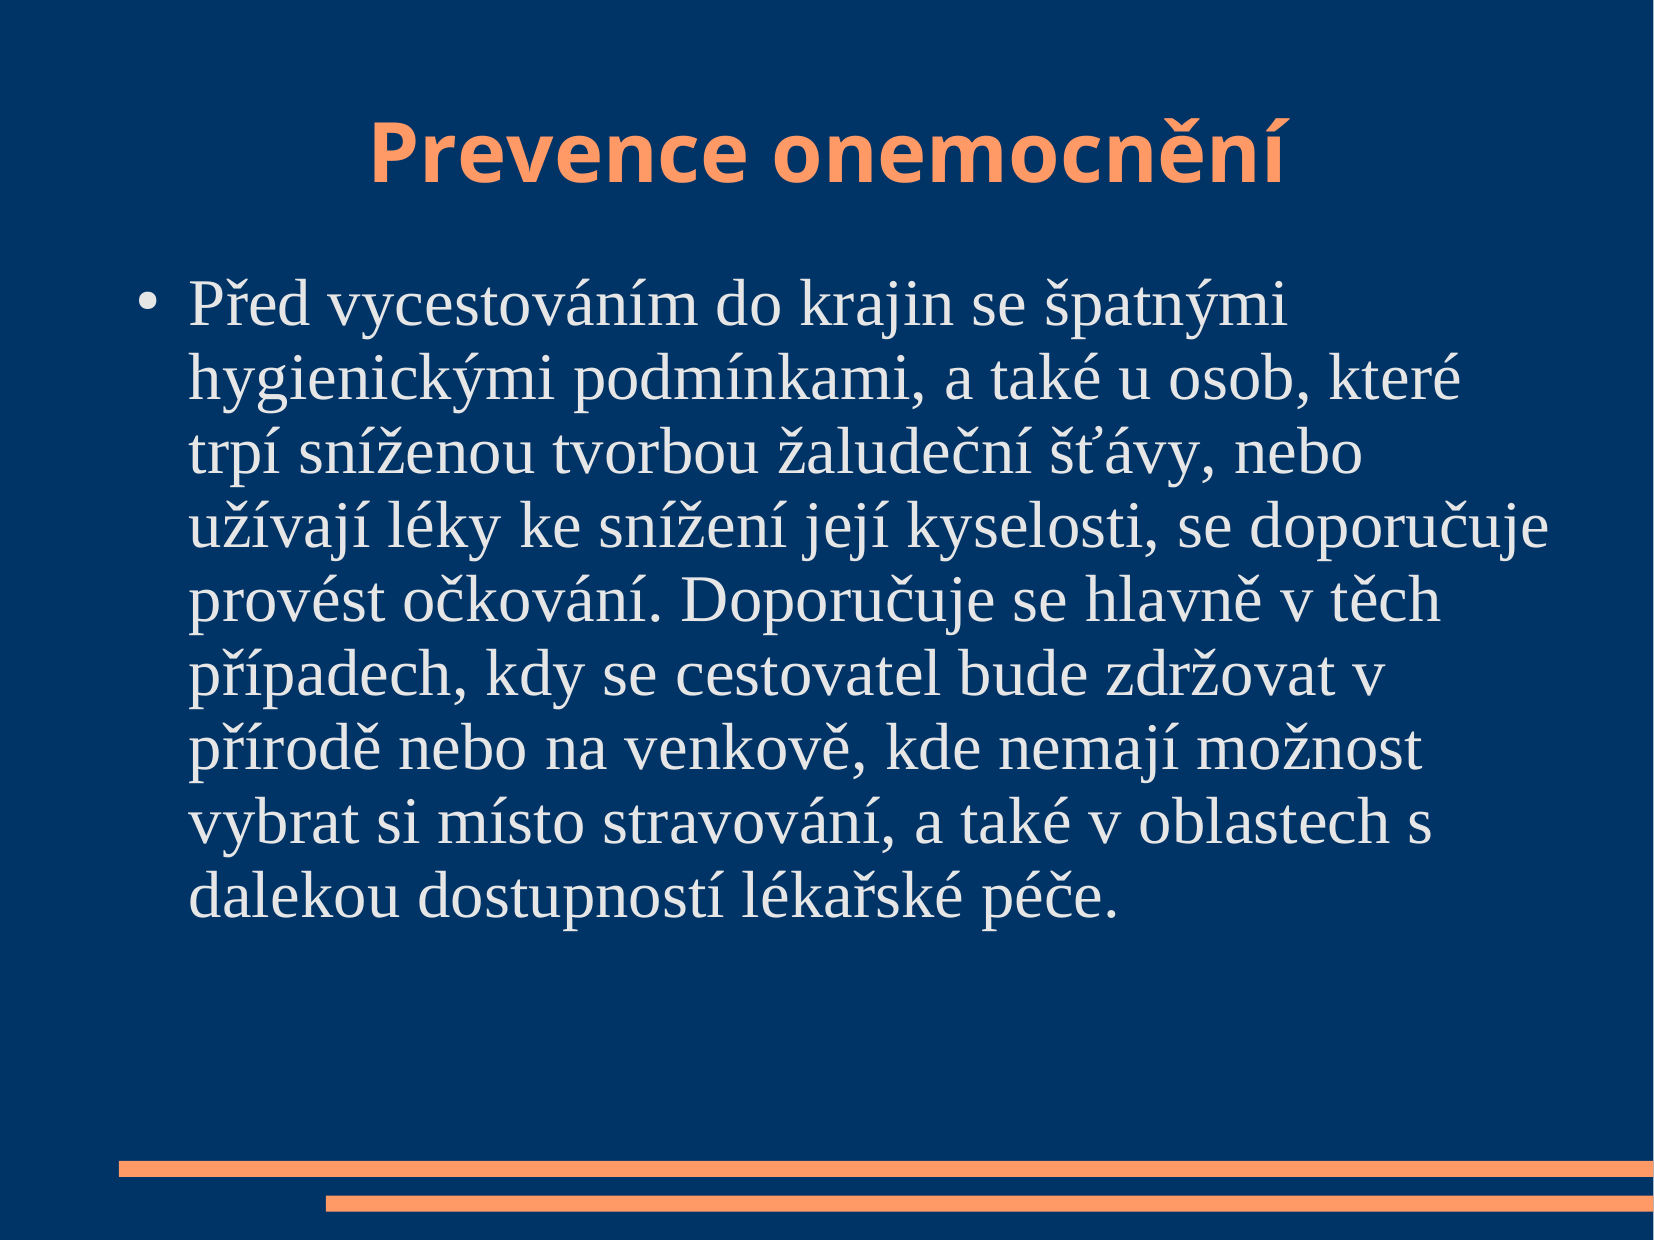

# Prevence onemocnění
Před vycestováním do krajin se špatnými hygienickými podmínkami, a také u osob, které trpí sníženou tvorbou žaludeční šťávy, nebo užívají léky ke snížení její kyselosti, se doporučuje provést očkování. Doporučuje se hlavně v těch případech, kdy se cestovatel bude zdržovat v přírodě nebo na venkově, kde nemají možnost vybrat si místo stravování, a také v oblastech s dalekou dostupností lékařské péče.